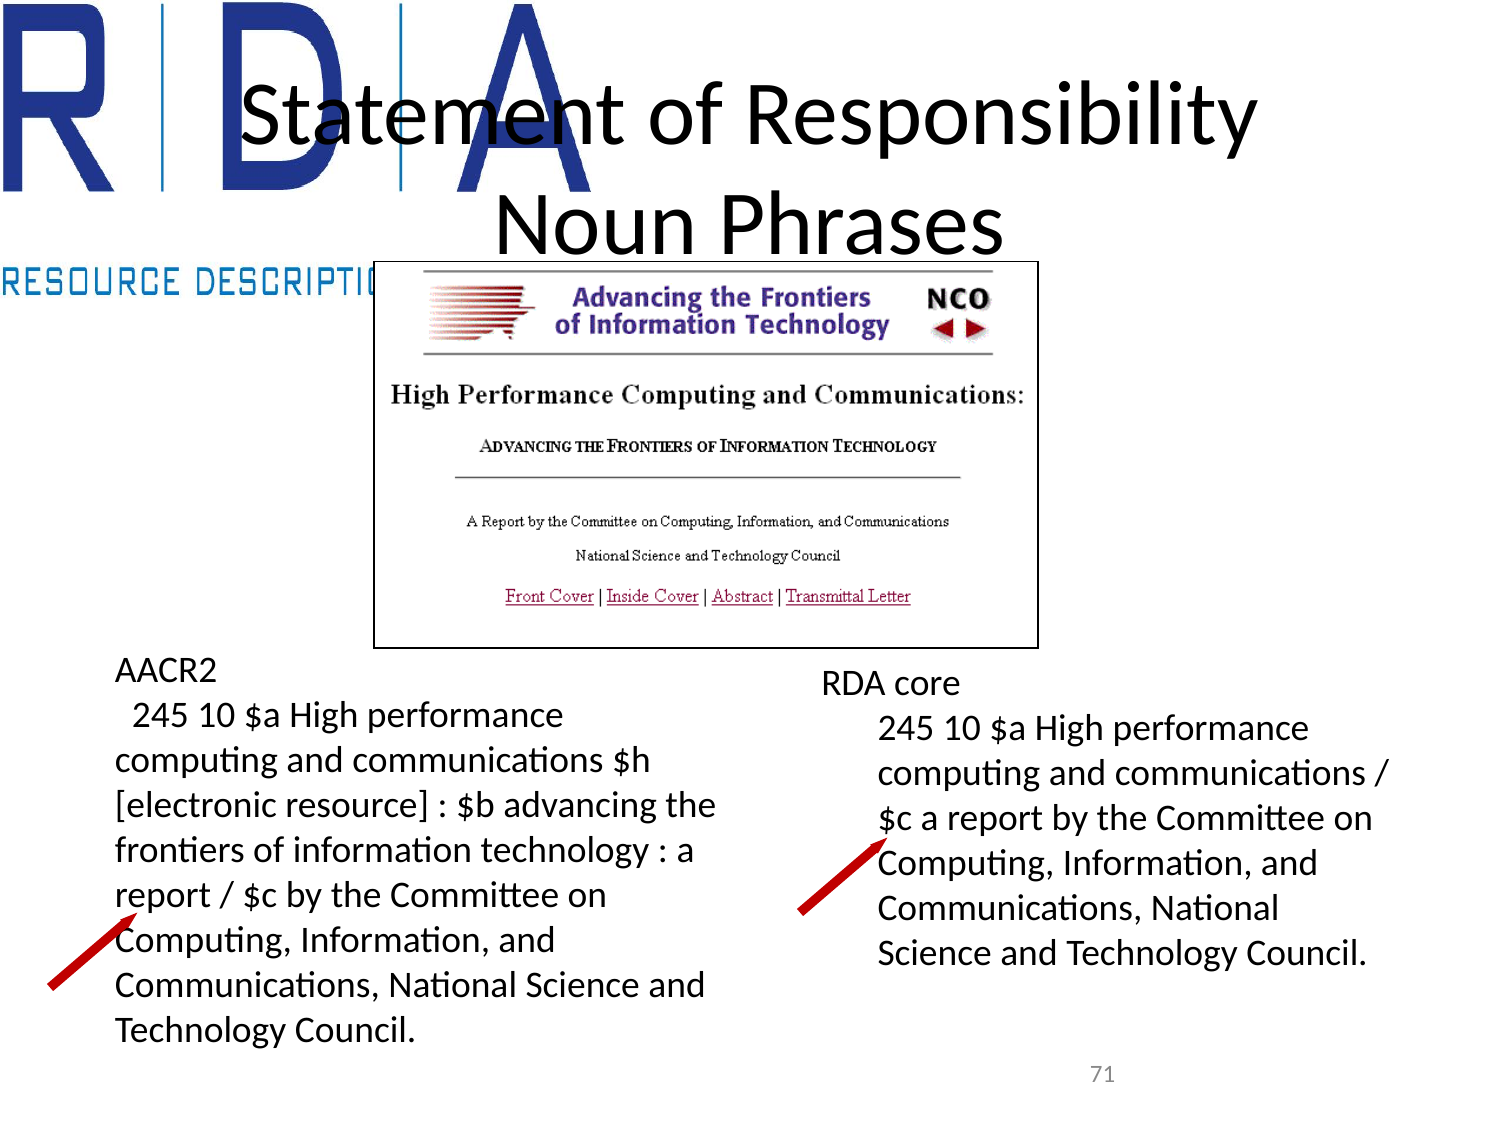

# Statement of Responsibility Noun Phrases
AACR2
 245 10 $a High performance computing and communications $h [electronic resource] : $b advancing the frontiers of information technology : a report / $c by the Committee on Computing, Information, and Communications, National Science and Technology Council.
RDA core
245 10 $a High performance computing and communications / $c a report by the Committee on Computing, Information, and Communications, National Science and Technology Council.
71